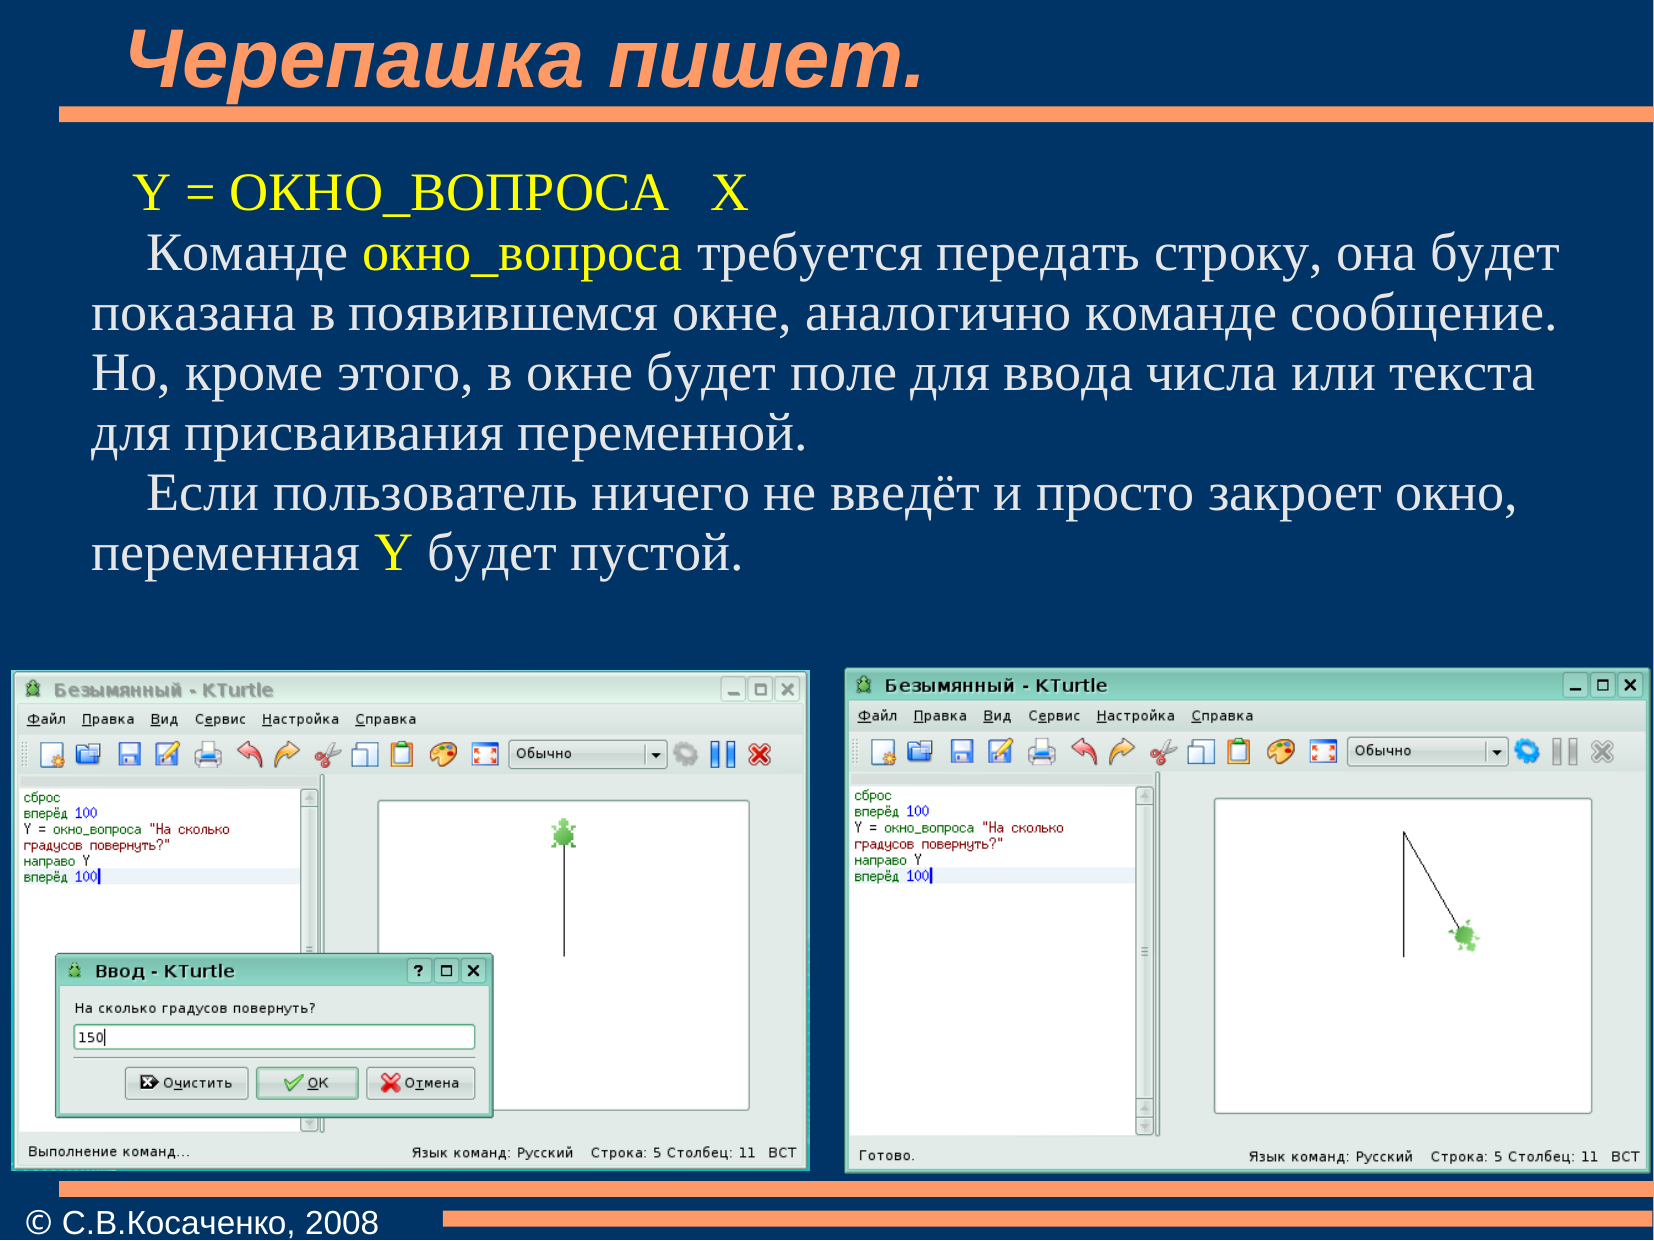

# Черепашка пишет.
Y = ОКНО_ВОПРОСА X
 Команде окно_вопроса требуется передать строку, она будет показана в появившемся окне, аналогично команде сообщение. Но, кроме этого, в окне будет поле для ввода числа или текста для присваивания переменной.
 Если пользователь ничего не введёт и просто закроет окно, переменная Y будет пустой.